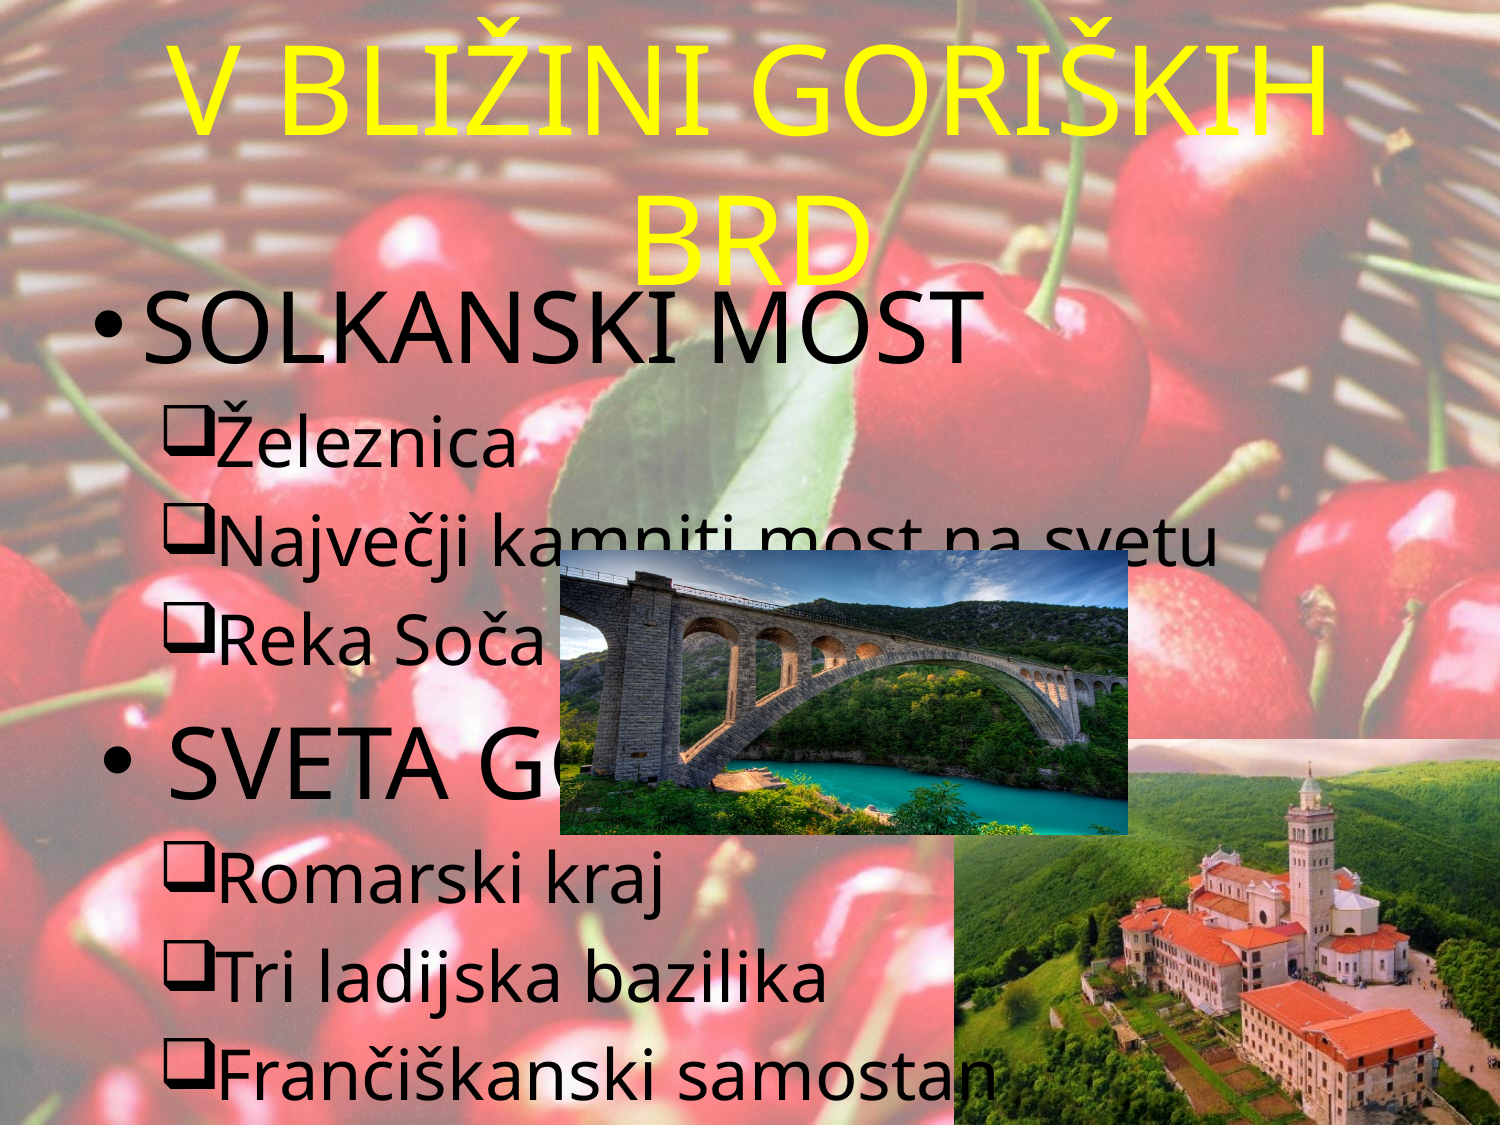

# V BLIŽINI GORIŠKIH BRD
SOLKANSKI MOST
Železnica
Največji kamniti most na svetu
Reka Soča
SVETA GORA
Romarski kraj
Tri ladijska bazilika
Frančiškanski samostan